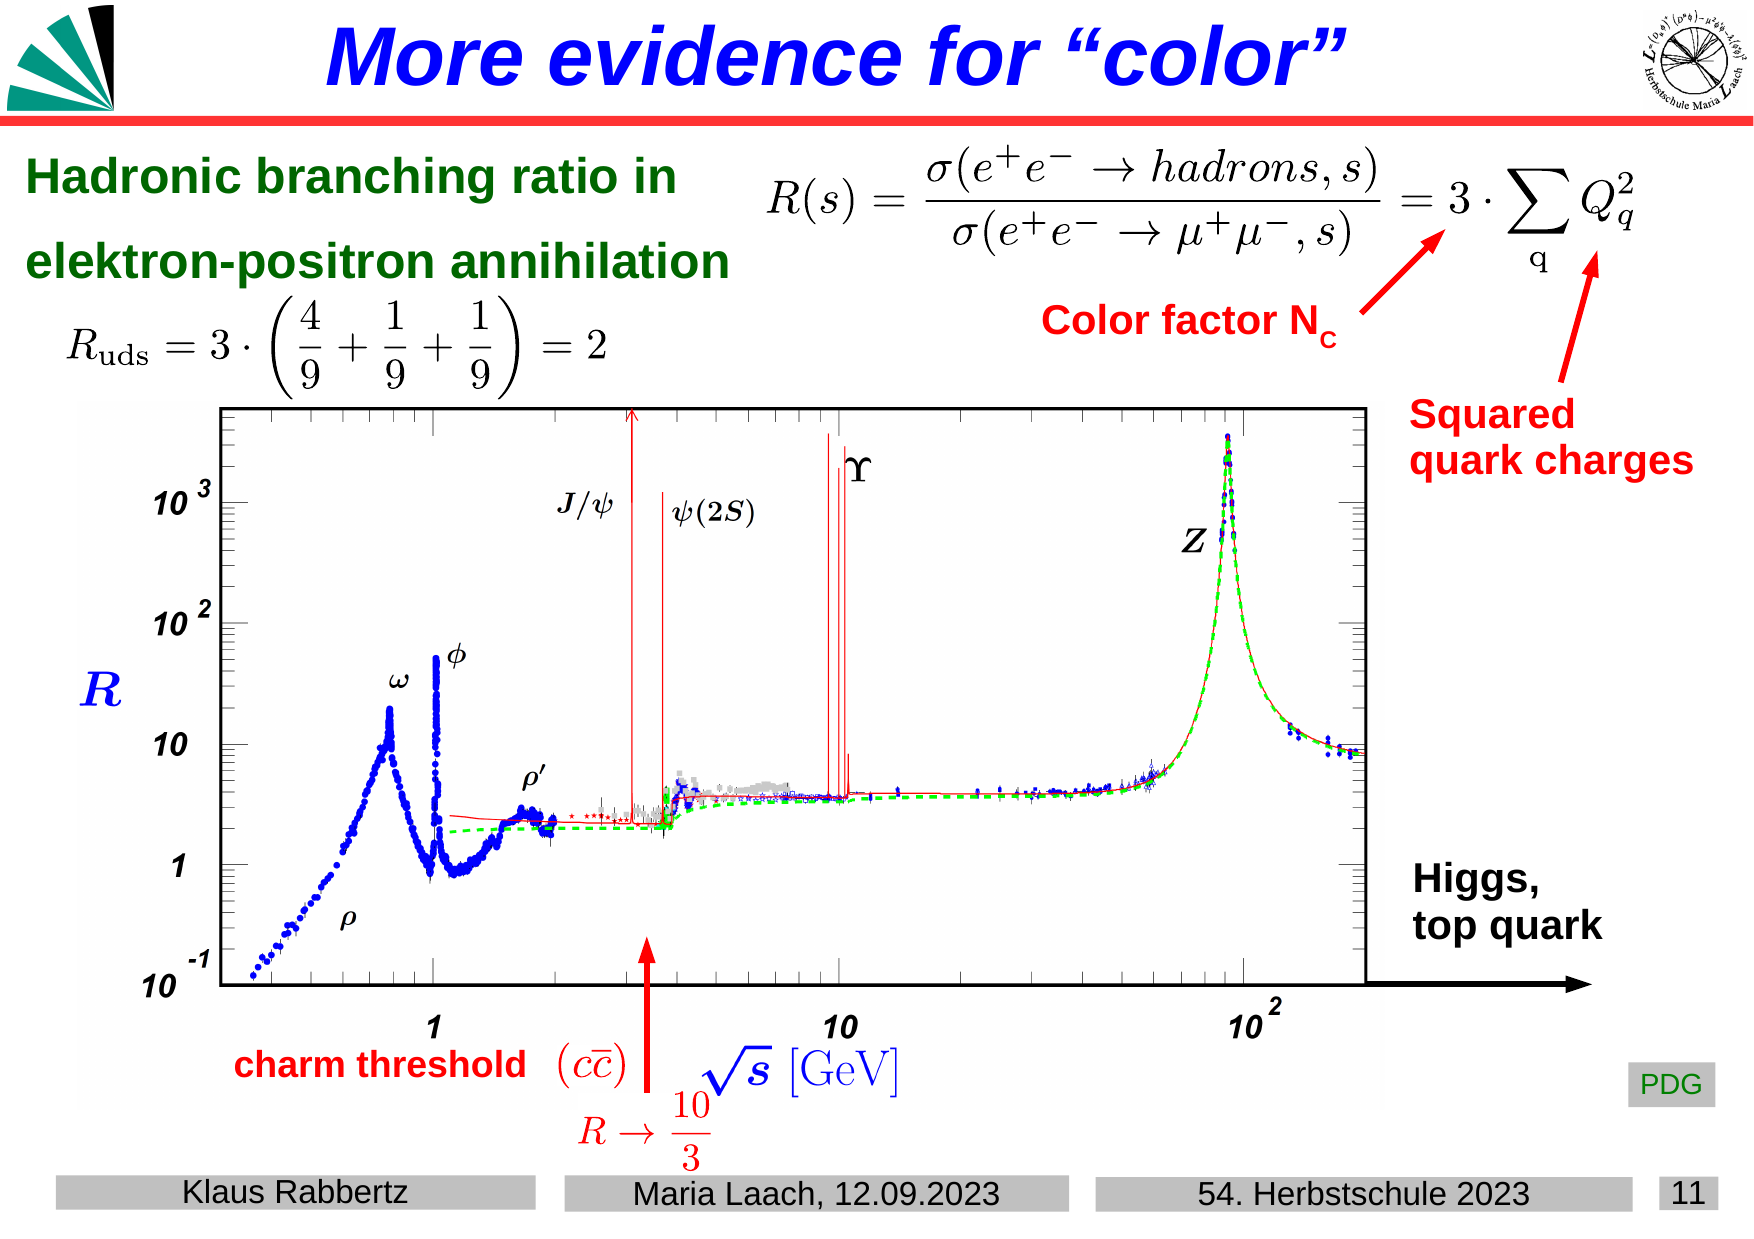

# More evidence for “color”
Hadronic branching ratio in
elektron-positron annihilation
Color factor NC
Squared
quark charges
Higgs,
top quark
charm threshold
PDG